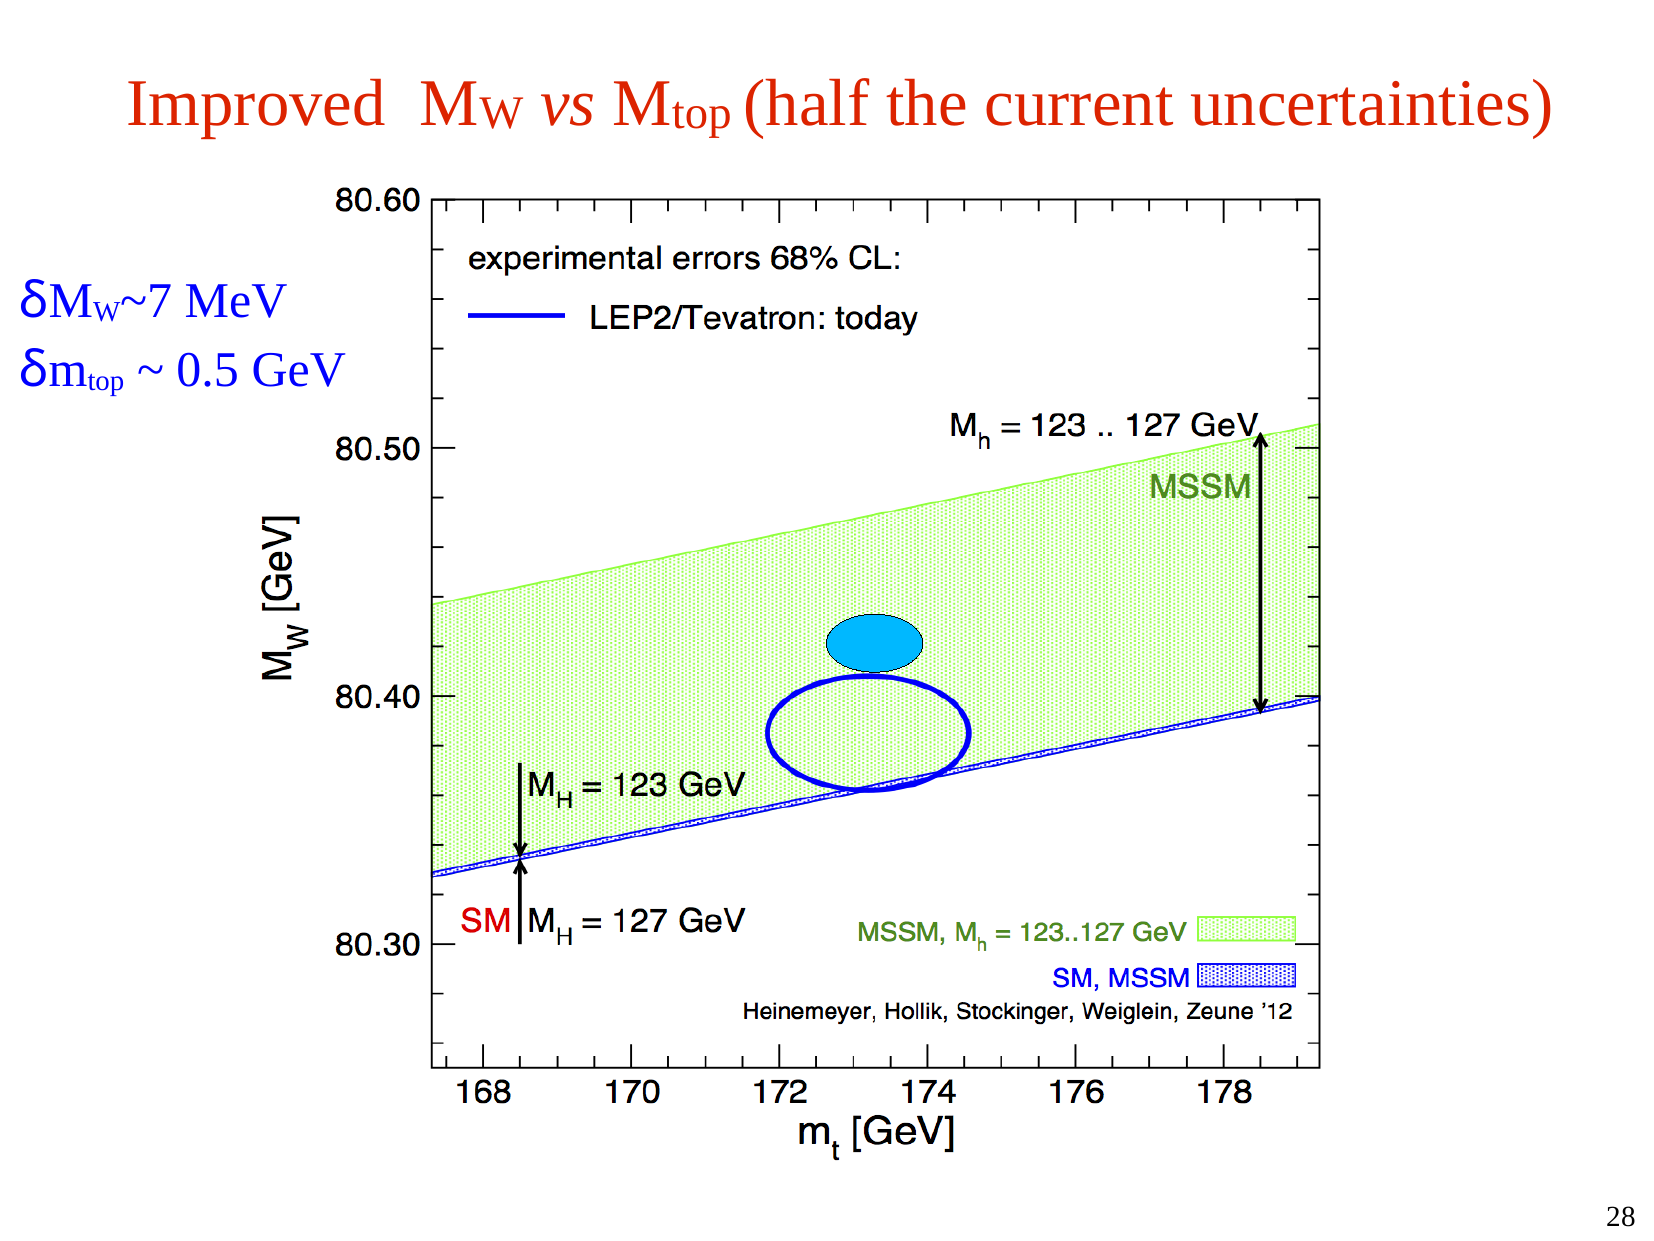

# Improved MW vs Mtop (half the current uncertainties)
δMW~7 MeV
δmtop ~ 0.5 GeV
28